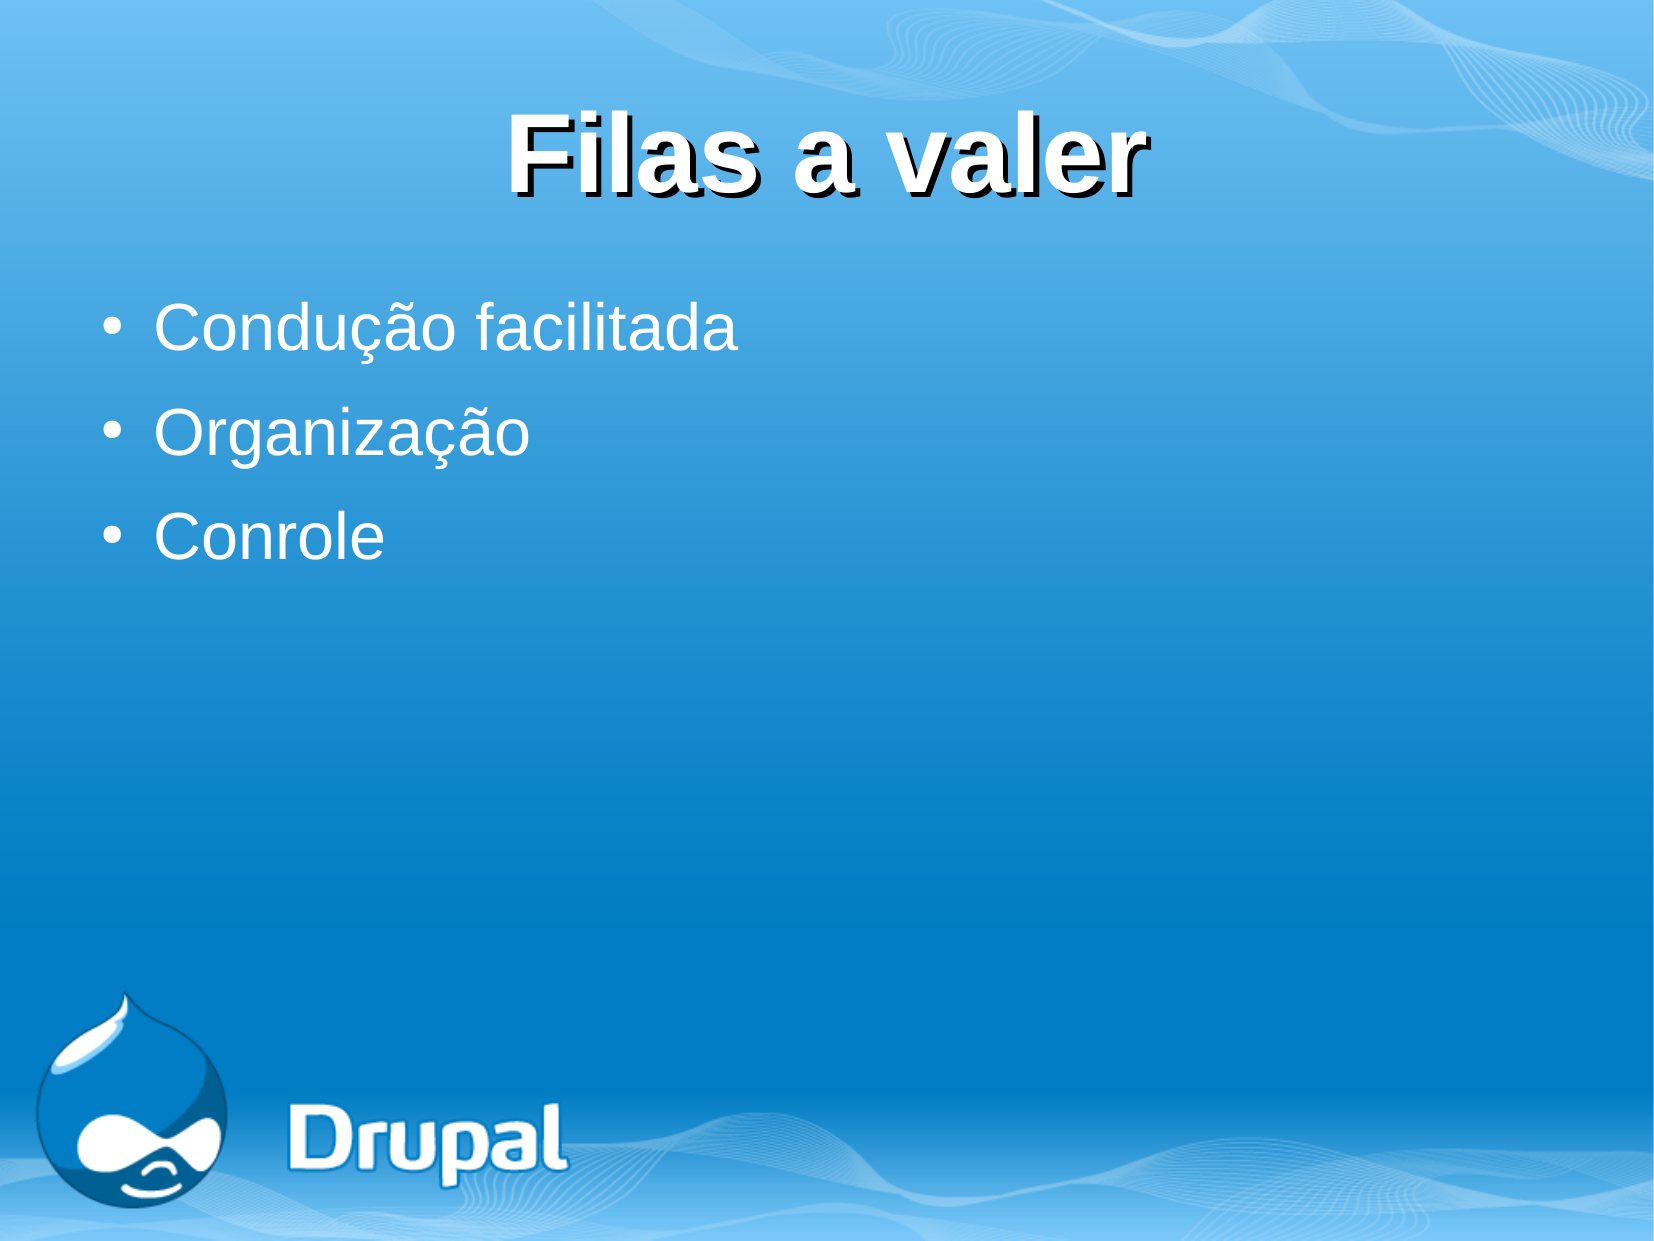

# Filas a valer
Condução facilitada
Organização
Conrole